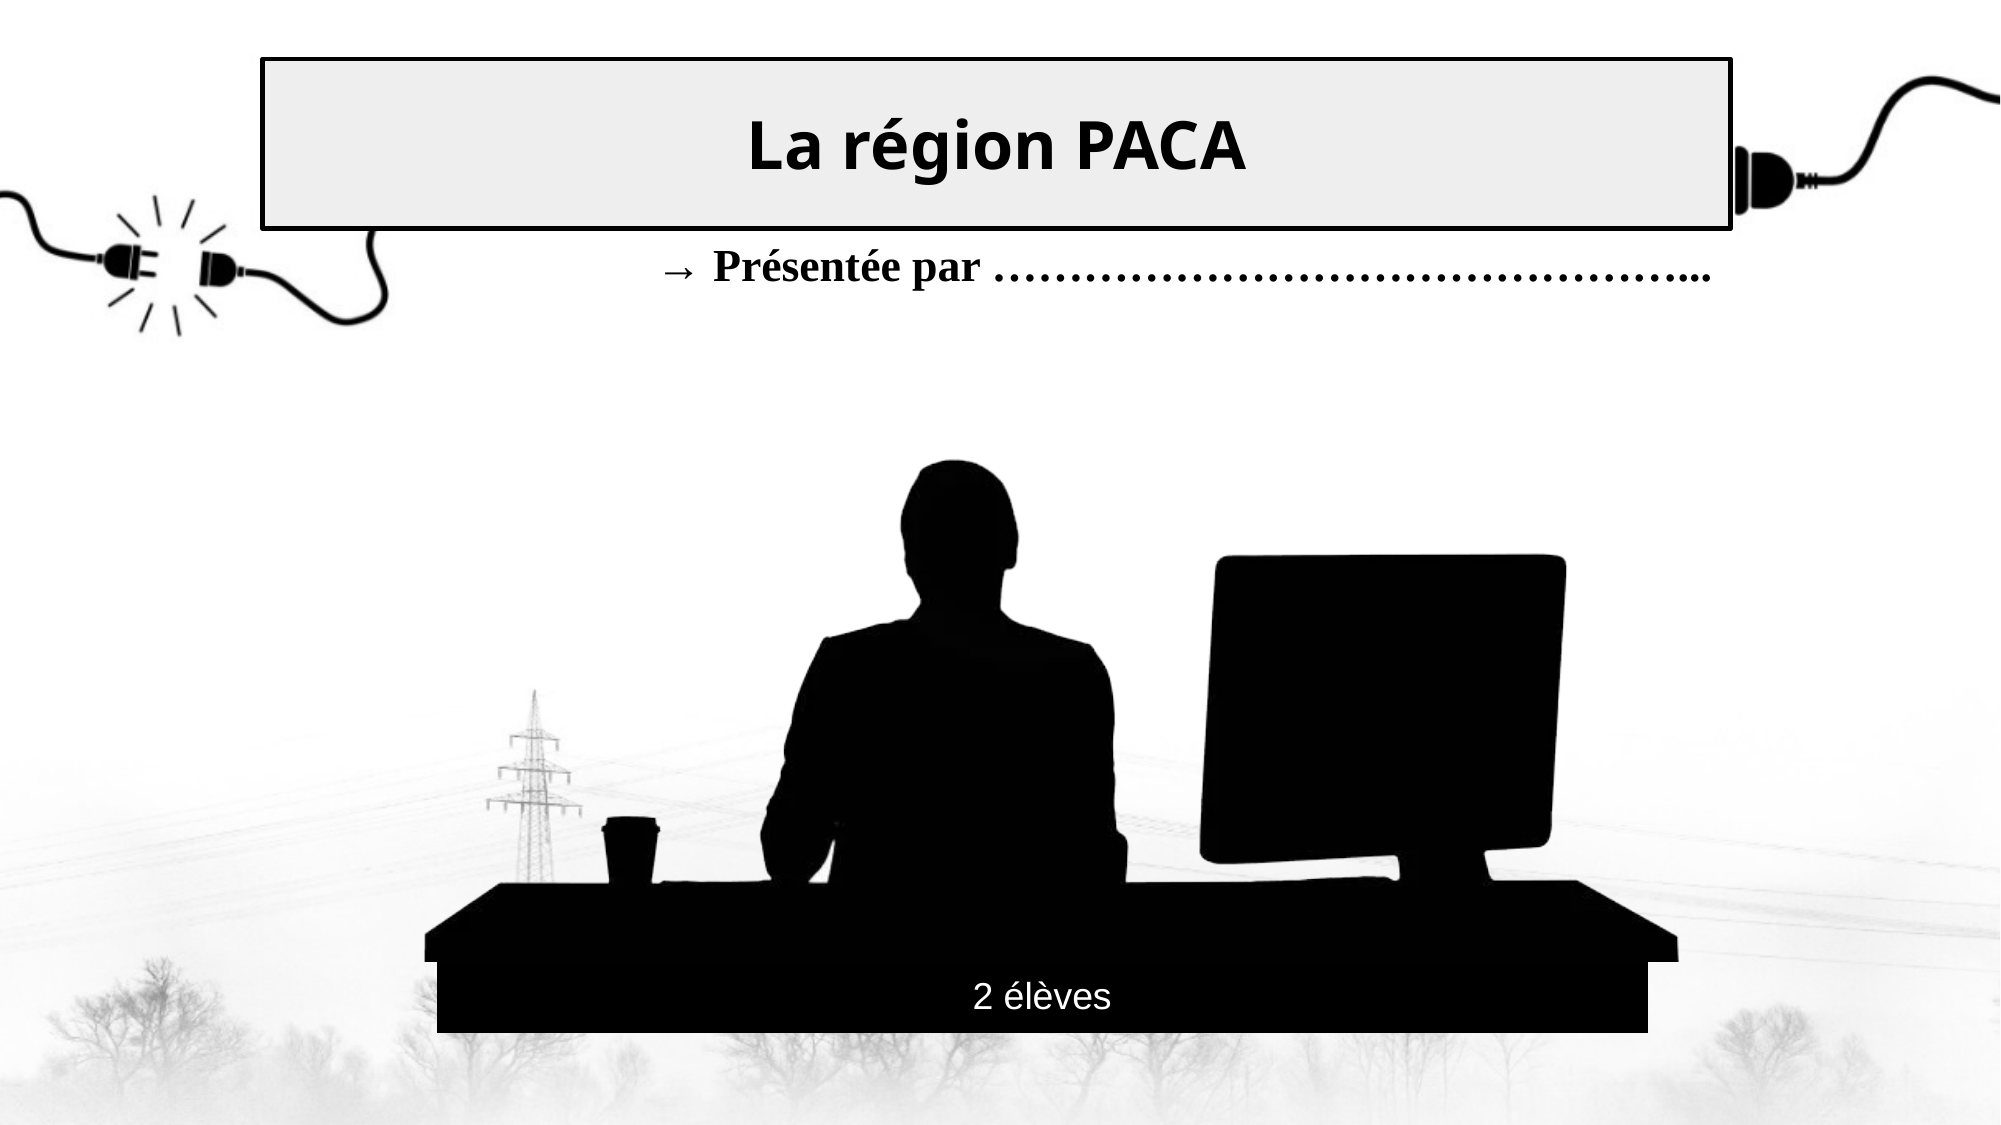

La région PACA
→ Présentée par ………………………………………...
2 élèves